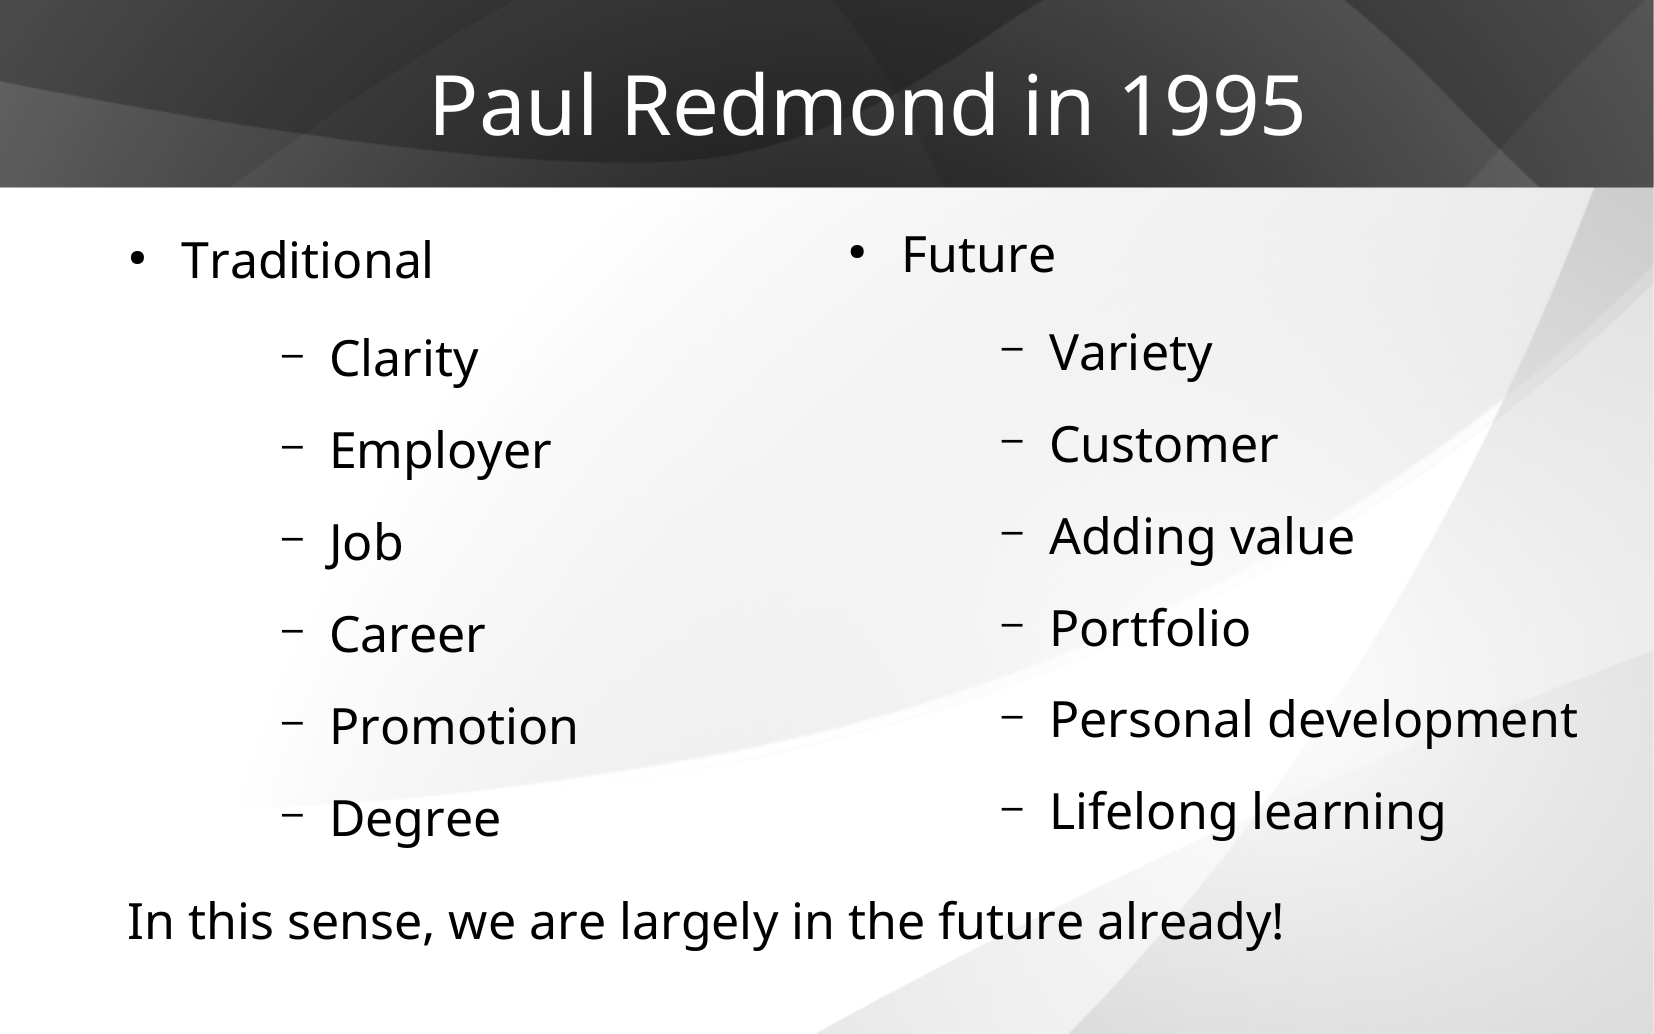

# Paul Redmond in 1995
Future
Variety
Customer
Adding value
Portfolio
Personal development
Lifelong learning
Traditional
Clarity
Employer
Job
Career
Promotion
Degree
In this sense, we are largely in the future already!